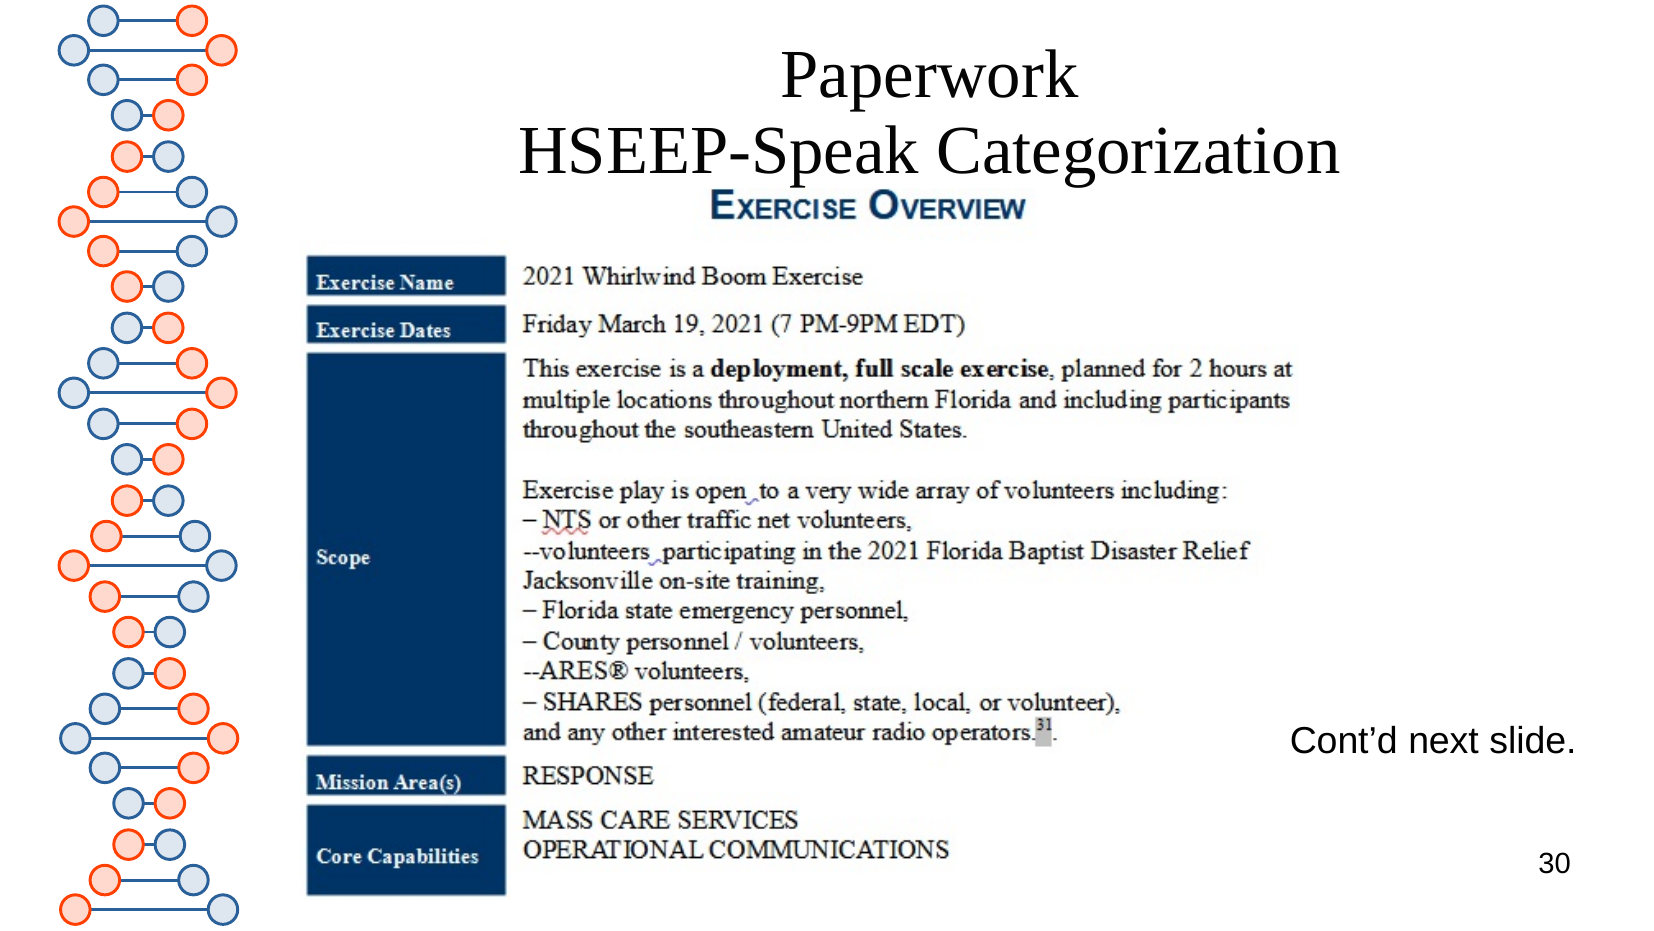

# Paperwork HSEEP-Speak Categorization
Cont’d next slide.
30